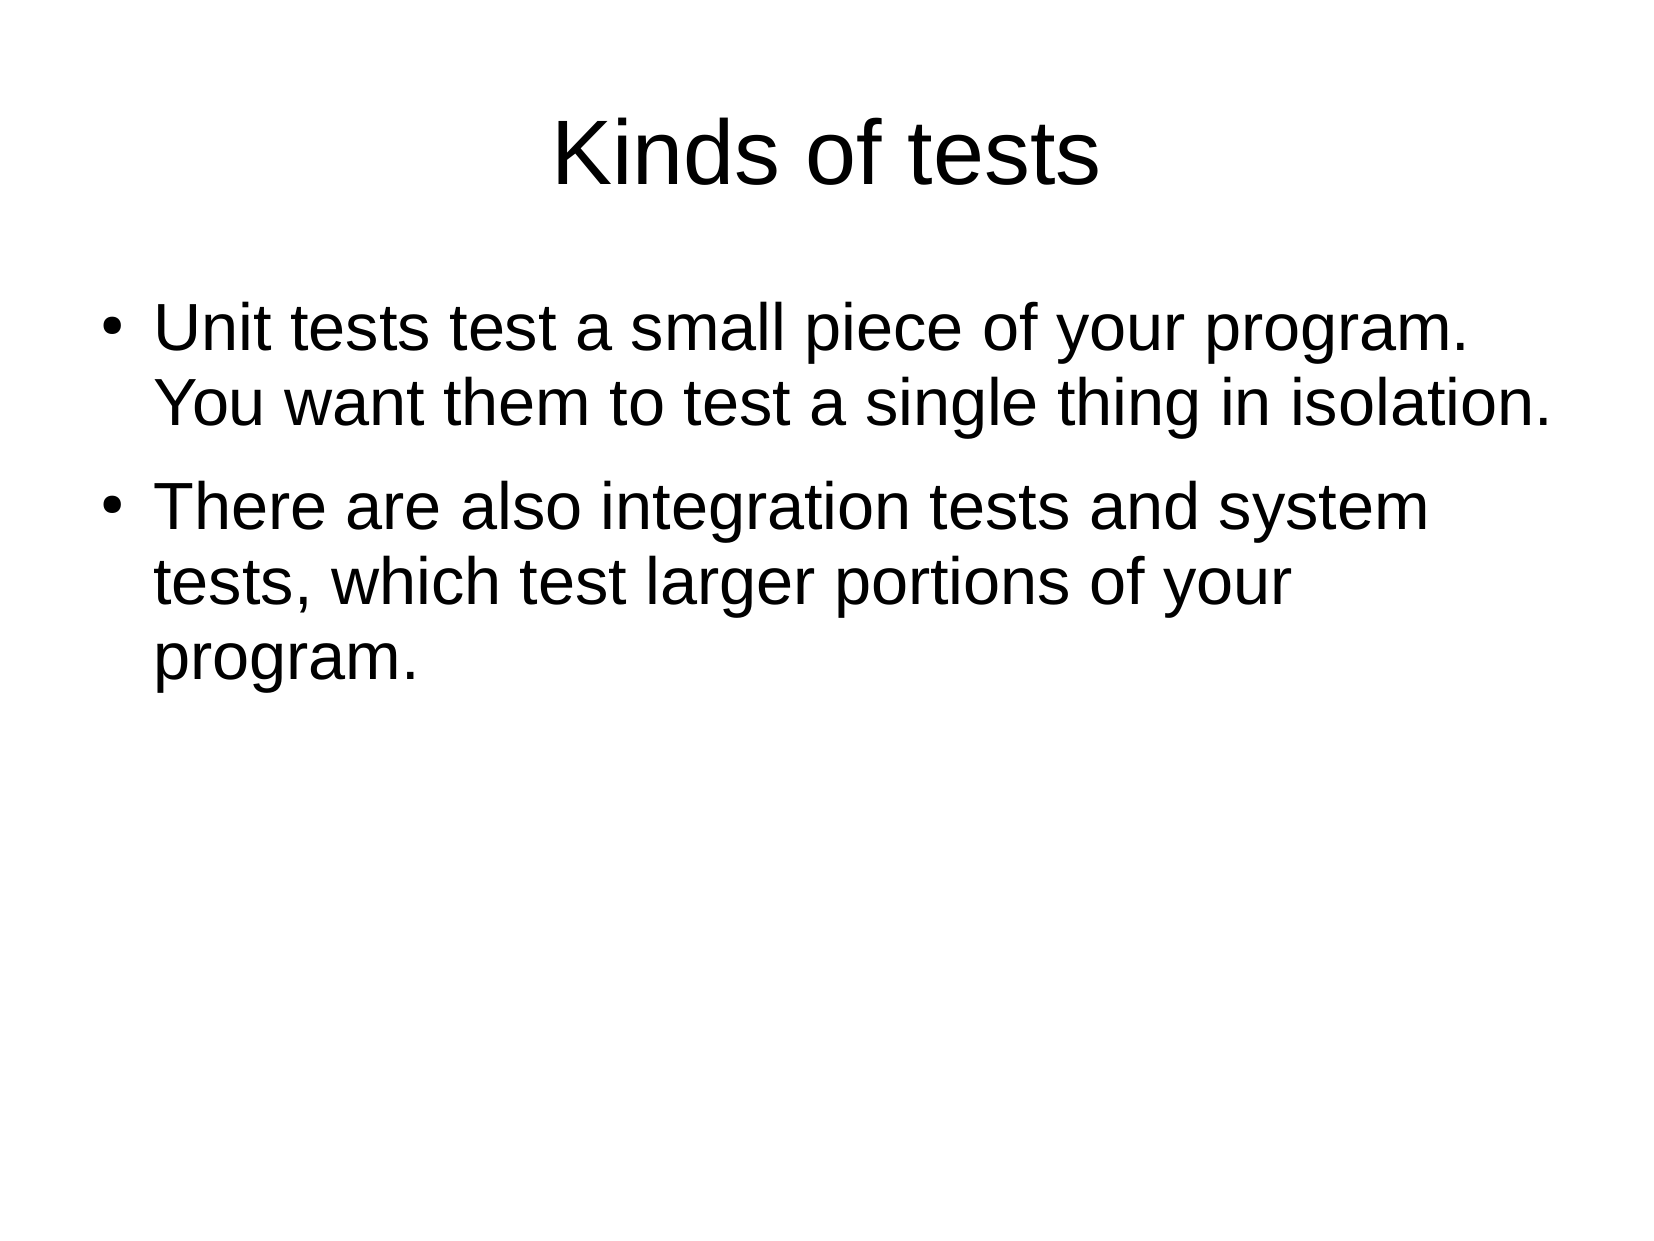

# Kinds of tests
Unit tests test a small piece of your program. You want them to test a single thing in isolation.
There are also integration tests and system tests, which test larger portions of your program.